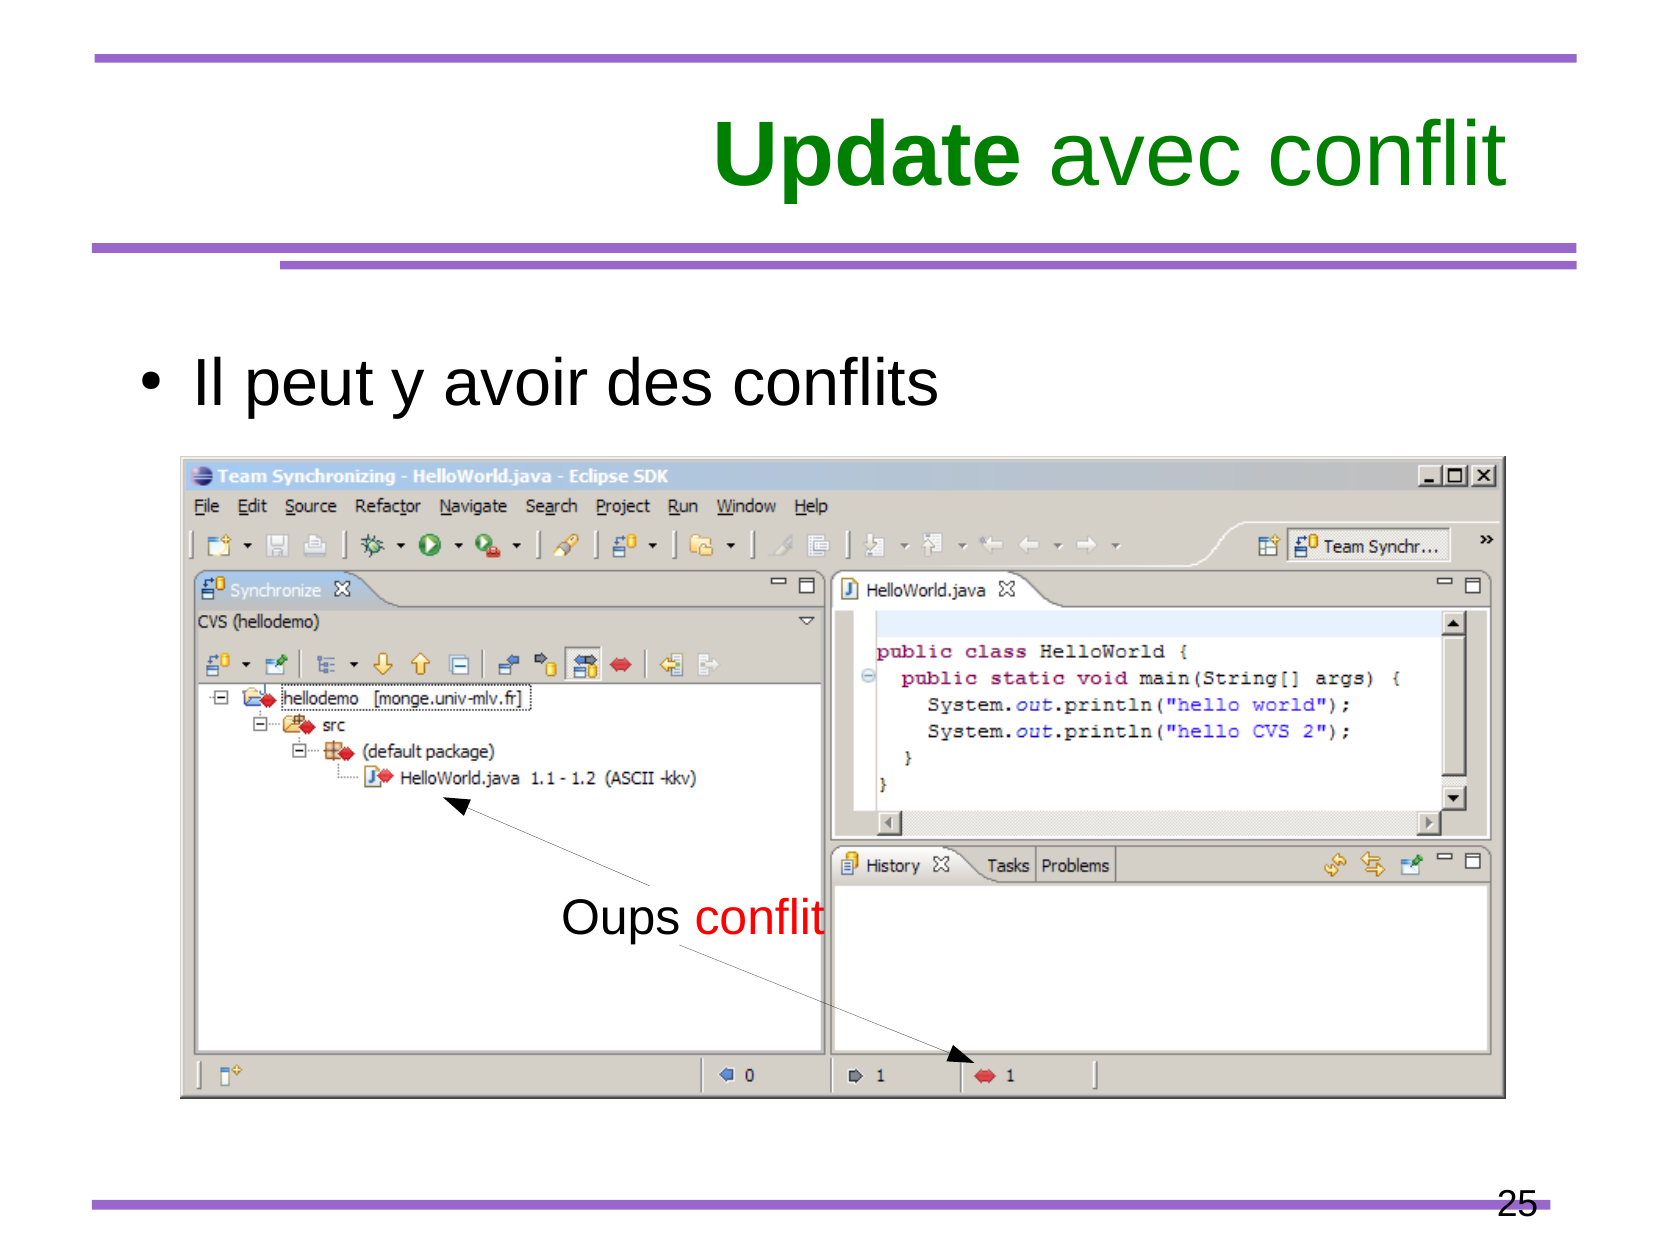

# Update avec conflit
Il peut y avoir des conflits
Oups conflit
Puis finish